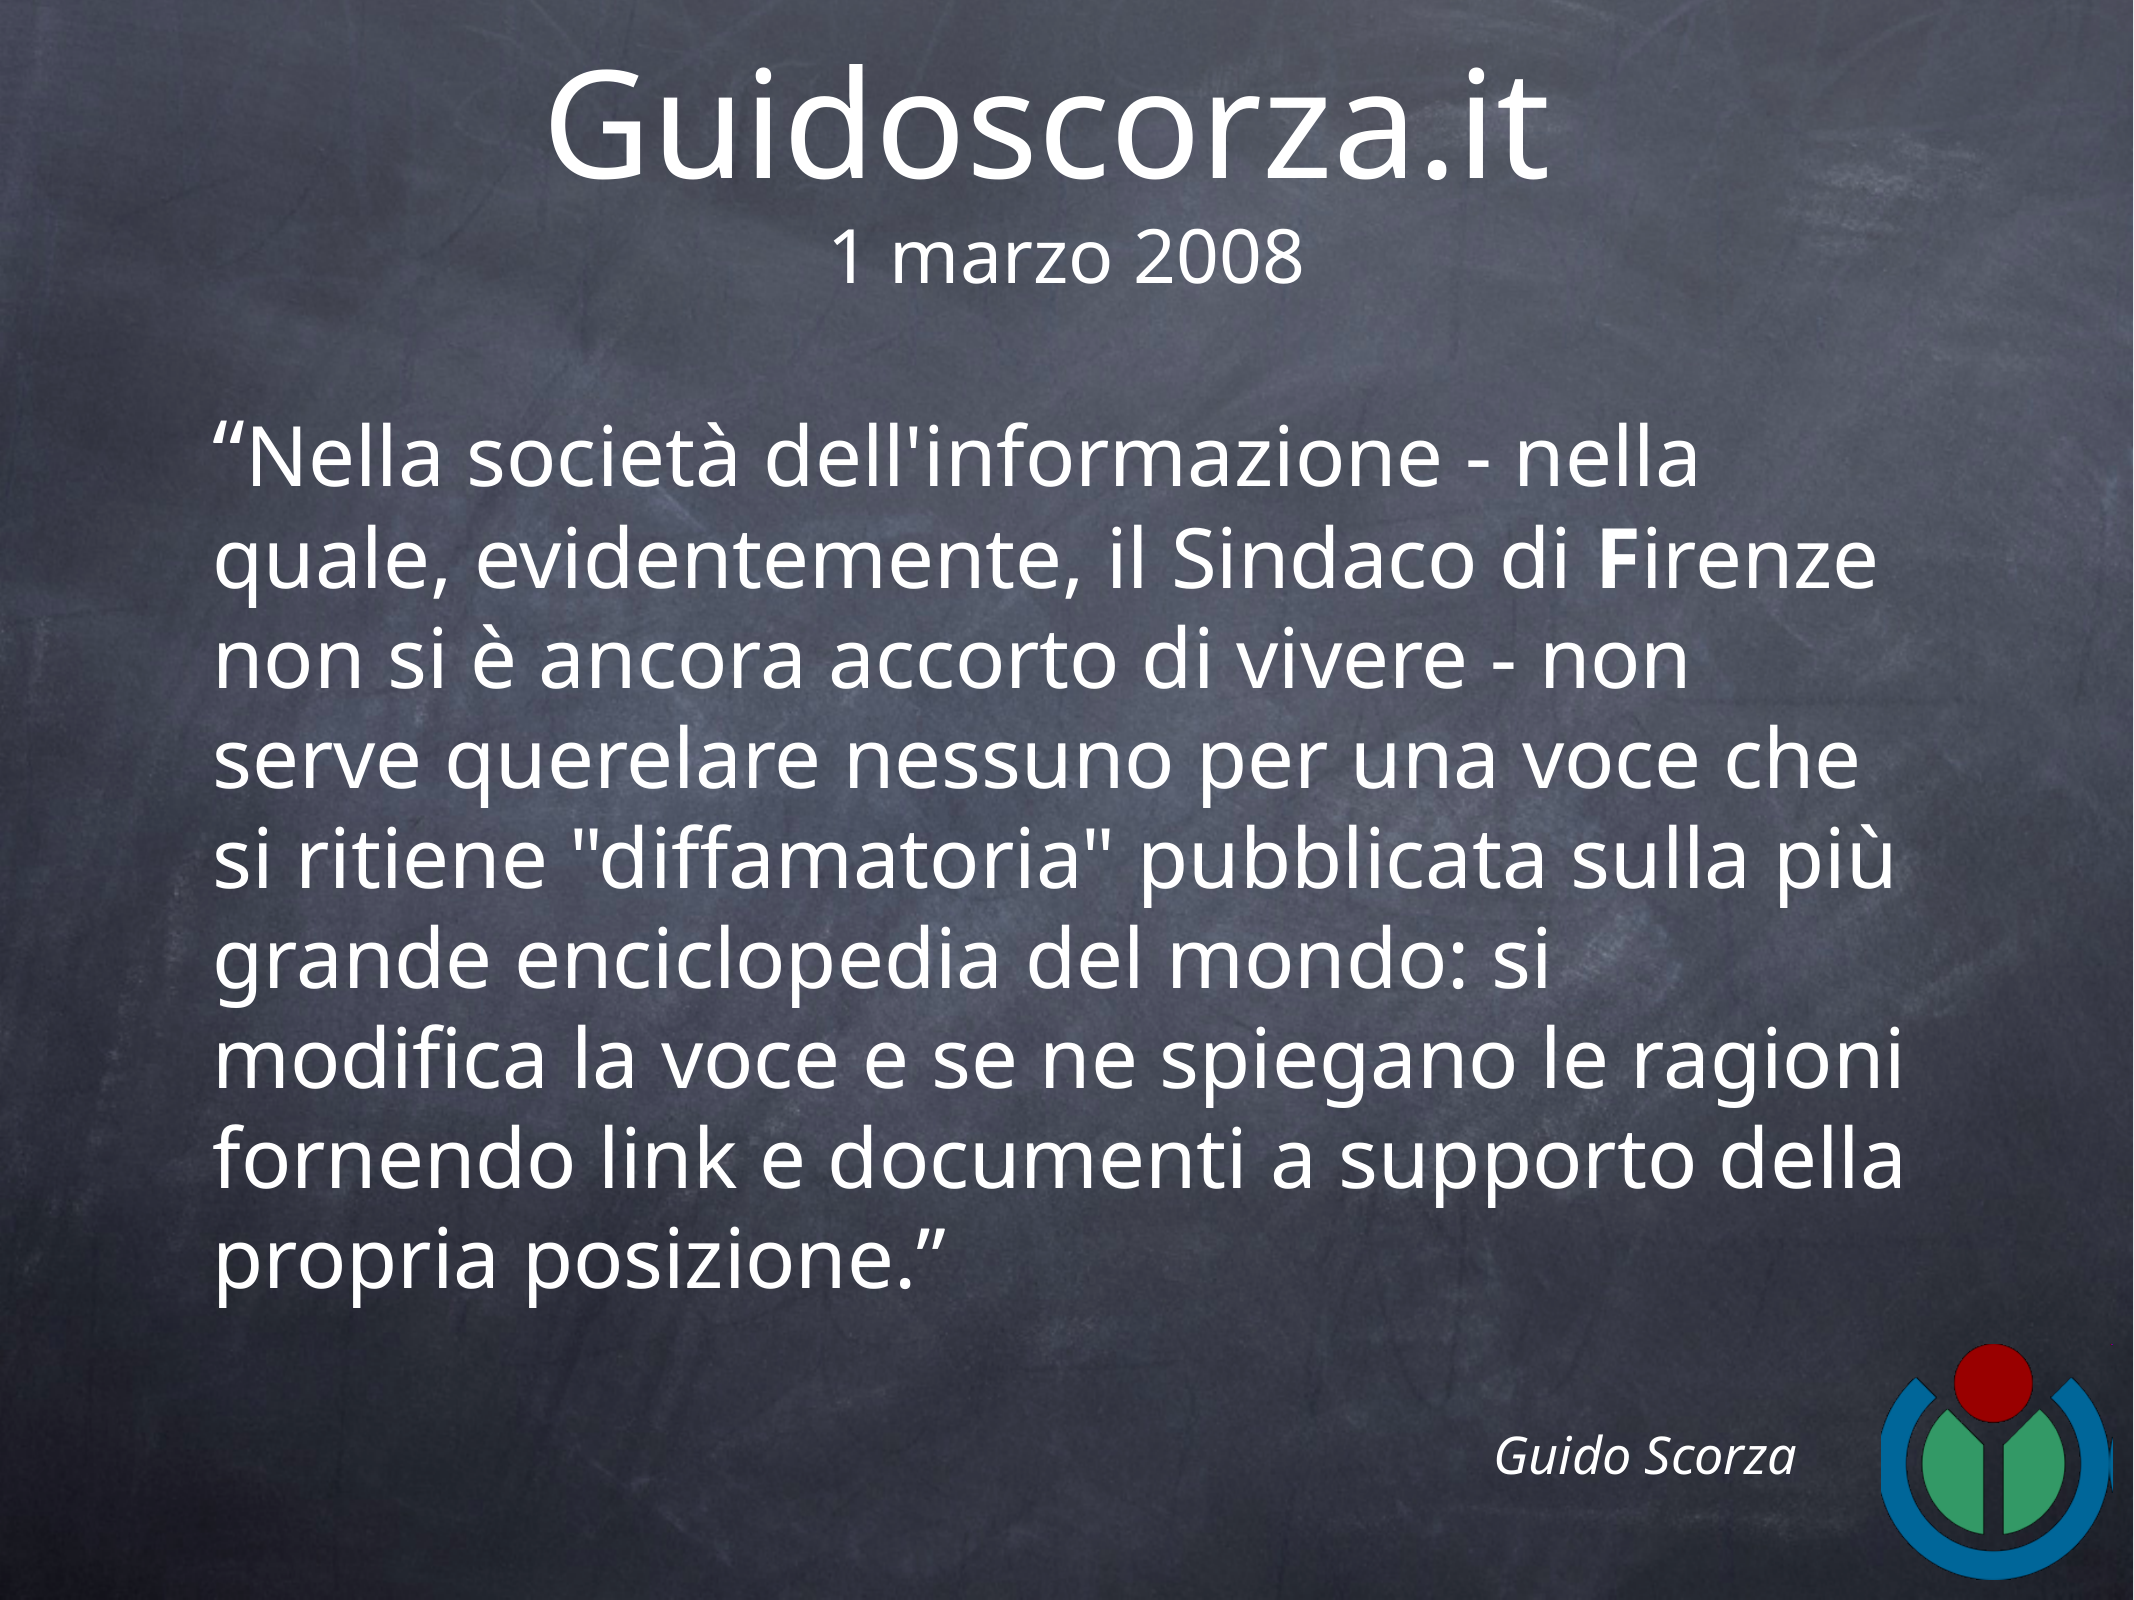

# Guidoscorza.it 1 marzo 2008
“Nella società dell'informazione - nella quale, evidentemente, il Sindaco di Firenze non si è ancora accorto di vivere - non serve querelare nessuno per una voce che si ritiene "diffamatoria" pubblicata sulla più grande enciclopedia del mondo: si modifica la voce e se ne spiegano le ragioni fornendo link e documenti a supporto della propria posizione.”
Guido Scorza